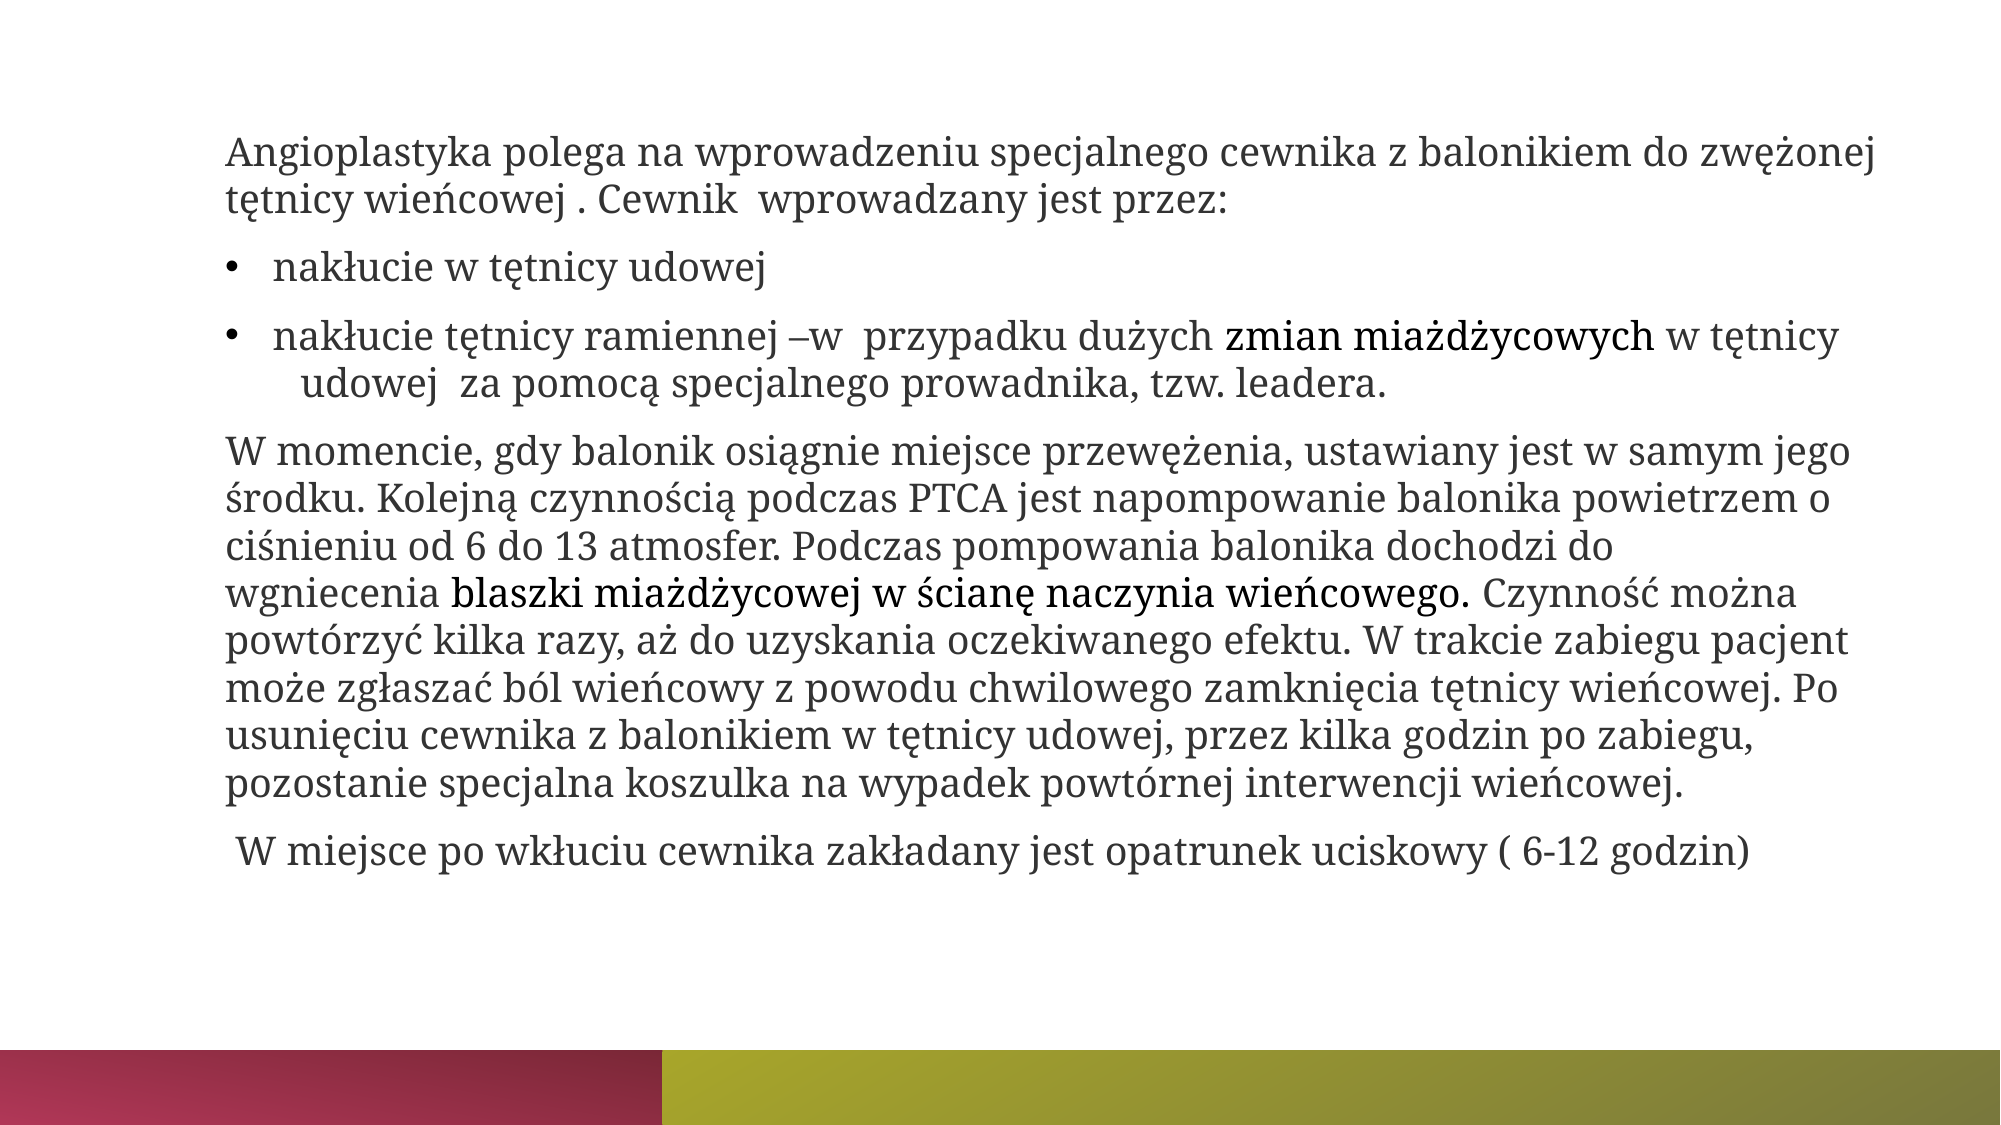

# Angioplastyka polega na wprowadzeniu specjalnego cewnika z balonikiem do zwężonej tętnicy wieńcowej . Cewnik wprowadzany jest przez:
 nakłucie w tętnicy udowej
 nakłucie tętnicy ramiennej –w przypadku dużych zmian miażdżycowych w tętnicy udowej za pomocą specjalnego prowadnika, tzw. leadera.
W momencie, gdy balonik osiągnie miejsce przewężenia, ustawiany jest w samym jego środku. Kolejną czynnością podczas PTCA jest napompowanie balonika powietrzem o ciśnieniu od 6 do 13 atmosfer. Podczas pompowania balonika dochodzi do wgniecenia blaszki miażdżycowej w ścianę naczynia wieńcowego. Czynność można powtórzyć kilka razy, aż do uzyskania oczekiwanego efektu. W trakcie zabiegu pacjent może zgłaszać ból wieńcowy z powodu chwilowego zamknięcia tętnicy wieńcowej. Po usunięciu cewnika z balonikiem w tętnicy udowej, przez kilka godzin po zabiegu, pozostanie specjalna koszulka na wypadek powtórnej interwencji wieńcowej.
 W miejsce po wkłuciu cewnika zakładany jest opatrunek uciskowy ( 6-12 godzin)